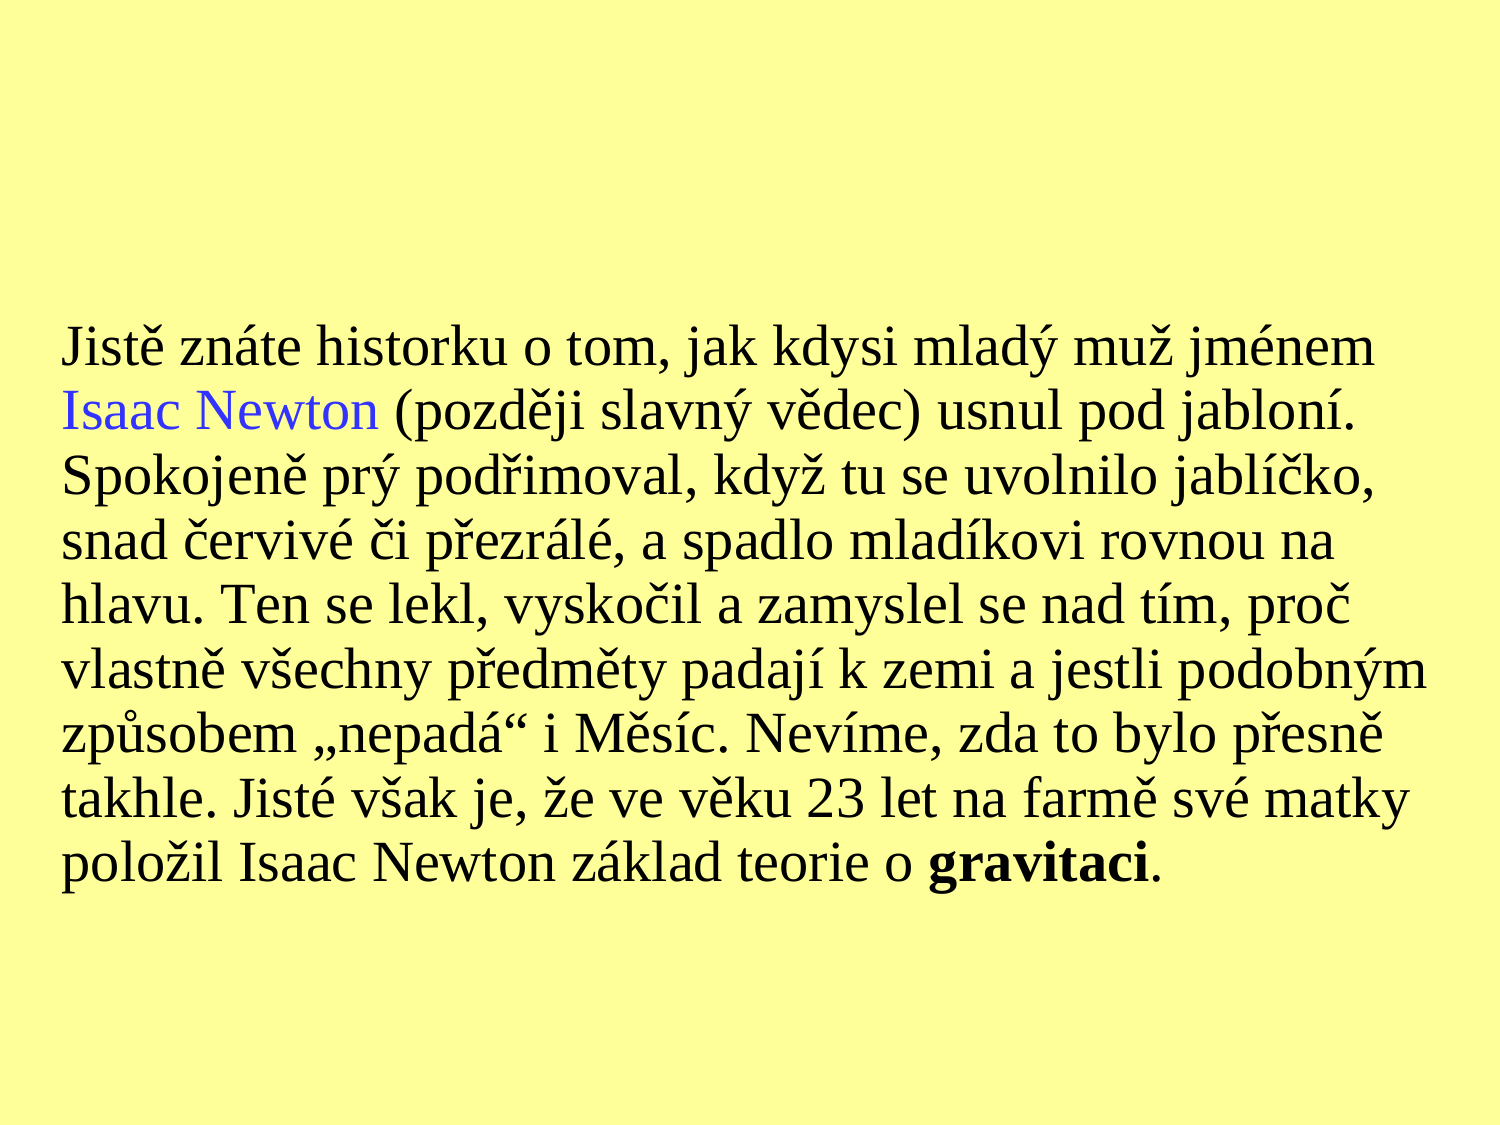

Jistě znáte historku o tom, jak kdysi mladý muž jménem
Isaac Newton (později slavný vědec) usnul pod jabloní.
Spokojeně prý podřimoval, když tu se uvolnilo jablíčko,
snad červivé či přezrálé, a spadlo mladíkovi rovnou na
hlavu. Ten se lekl, vyskočil a zamyslel se nad tím, proč
vlastně všechny předměty padají k zemi a jestli podobným
způsobem „nepadá“ i Měsíc. Nevíme, zda to bylo přesně
takhle. Jisté však je, že ve věku 23 let na farmě své matky
položil Isaac Newton základ teorie o gravitaci.